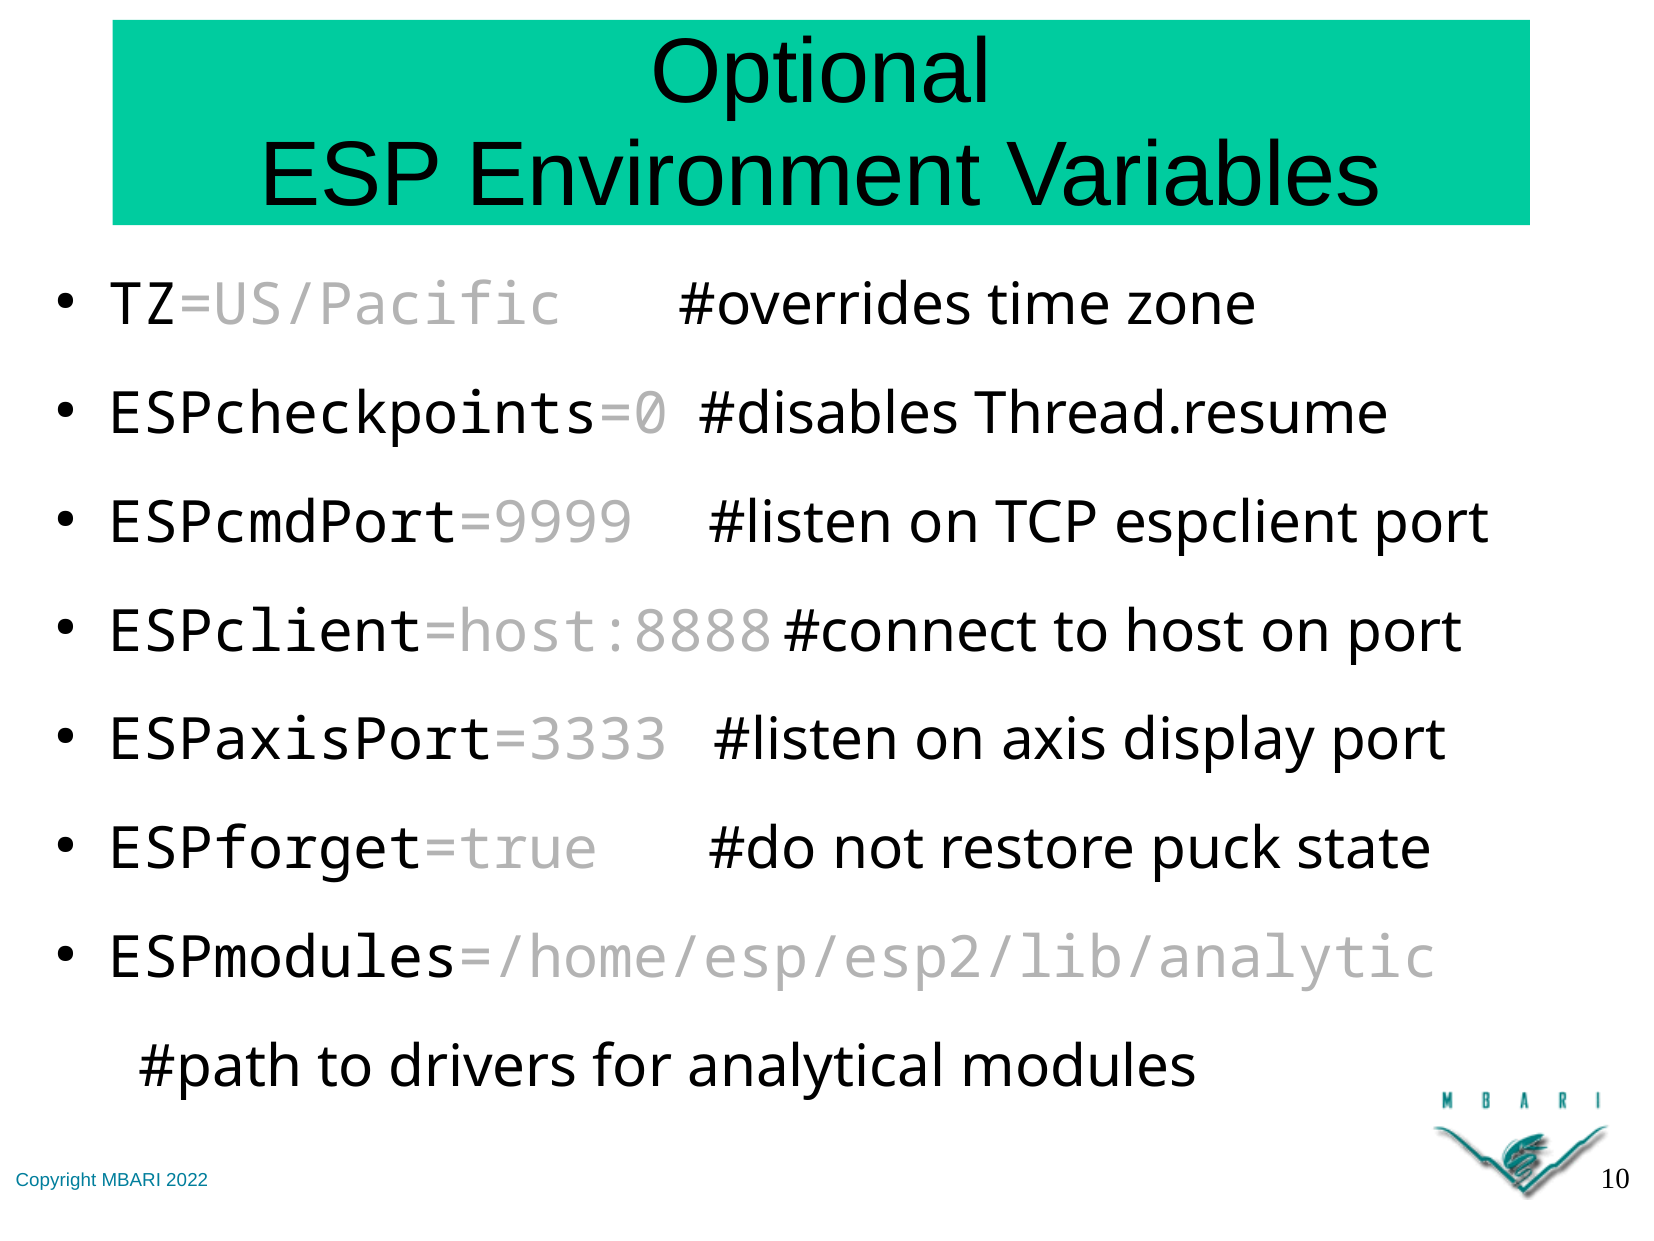

# Optional ESP Environment Variables
TZ=US/Pacific	 #overrides time zone
ESPcheckpoints=0 #disables Thread.resume
ESPcmdPort=9999	#listen on TCP espclient port
ESPclient=host:8888	#connect to host on port
ESPaxisPort=3333 #listen on axis display port
ESPforget=true		#do not restore puck state
ESPmodules=/home/esp/esp2/lib/analytic
 #path to drivers for analytical modules